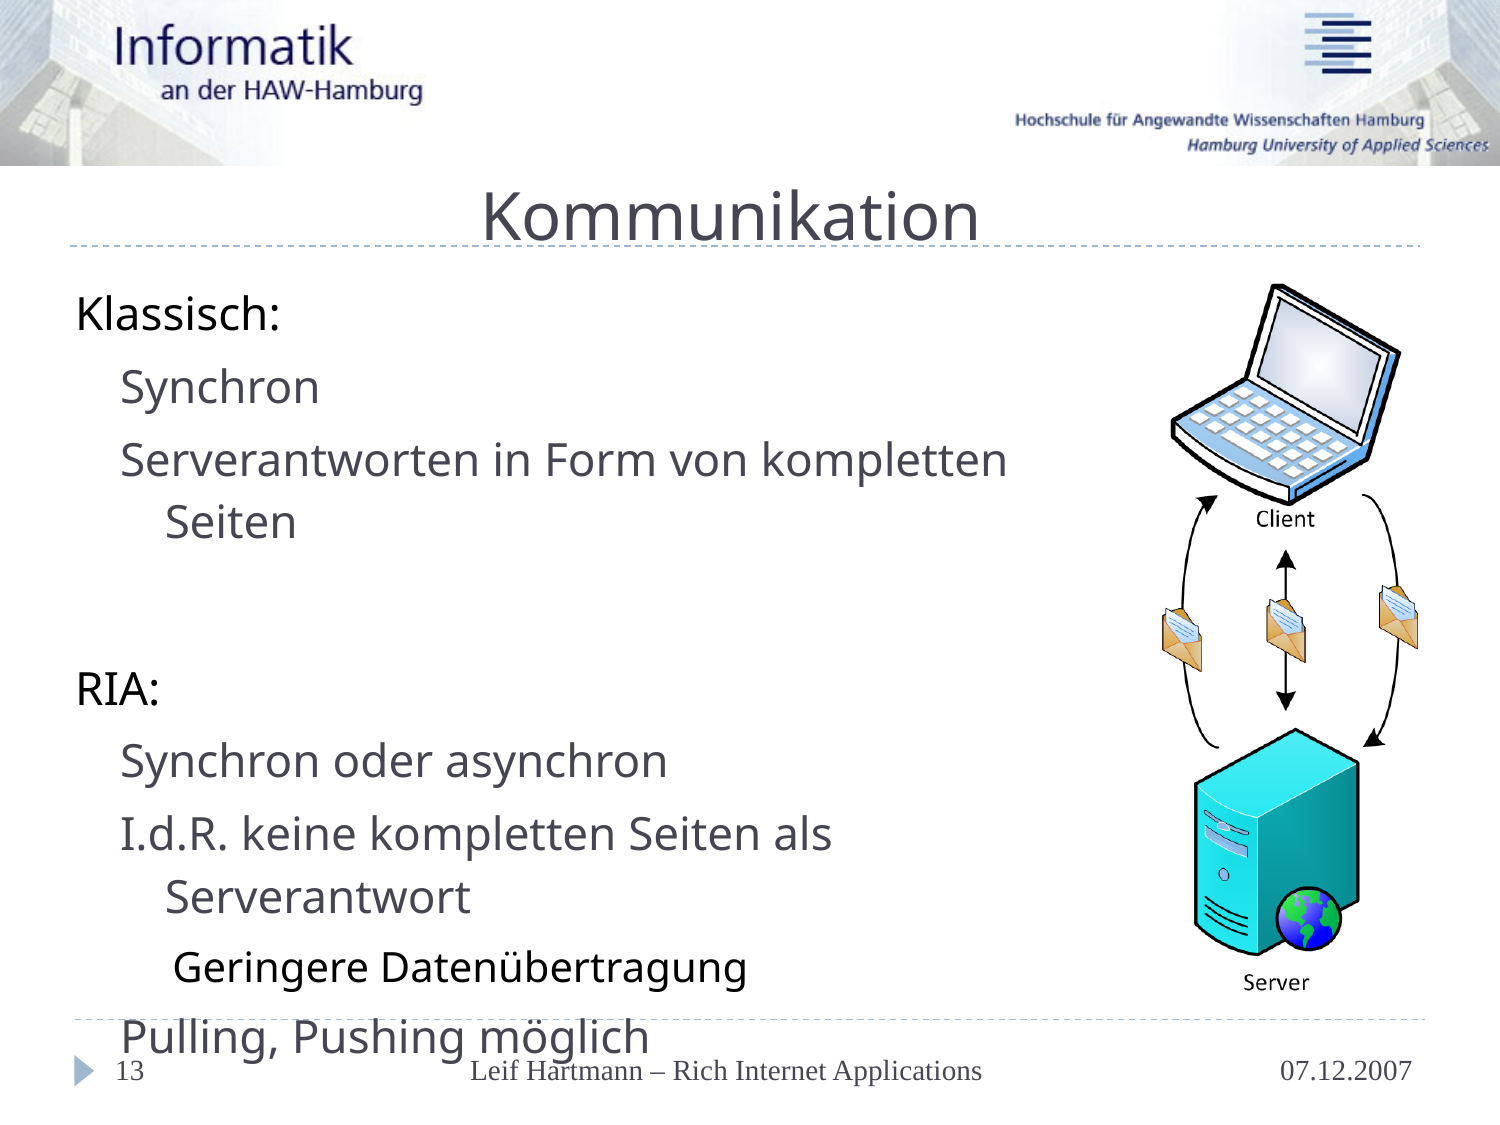

# Kommunikation
Klassisch:
Synchron
Serverantworten in Form von kompletten Seiten
RIA:
Synchron oder asynchron
I.d.R. keine kompletten Seiten als Serverantwort
Geringere Datenübertragung
Pulling, Pushing möglich
13
07.12.2007
Leif Hartmann - Rich Internet Applications